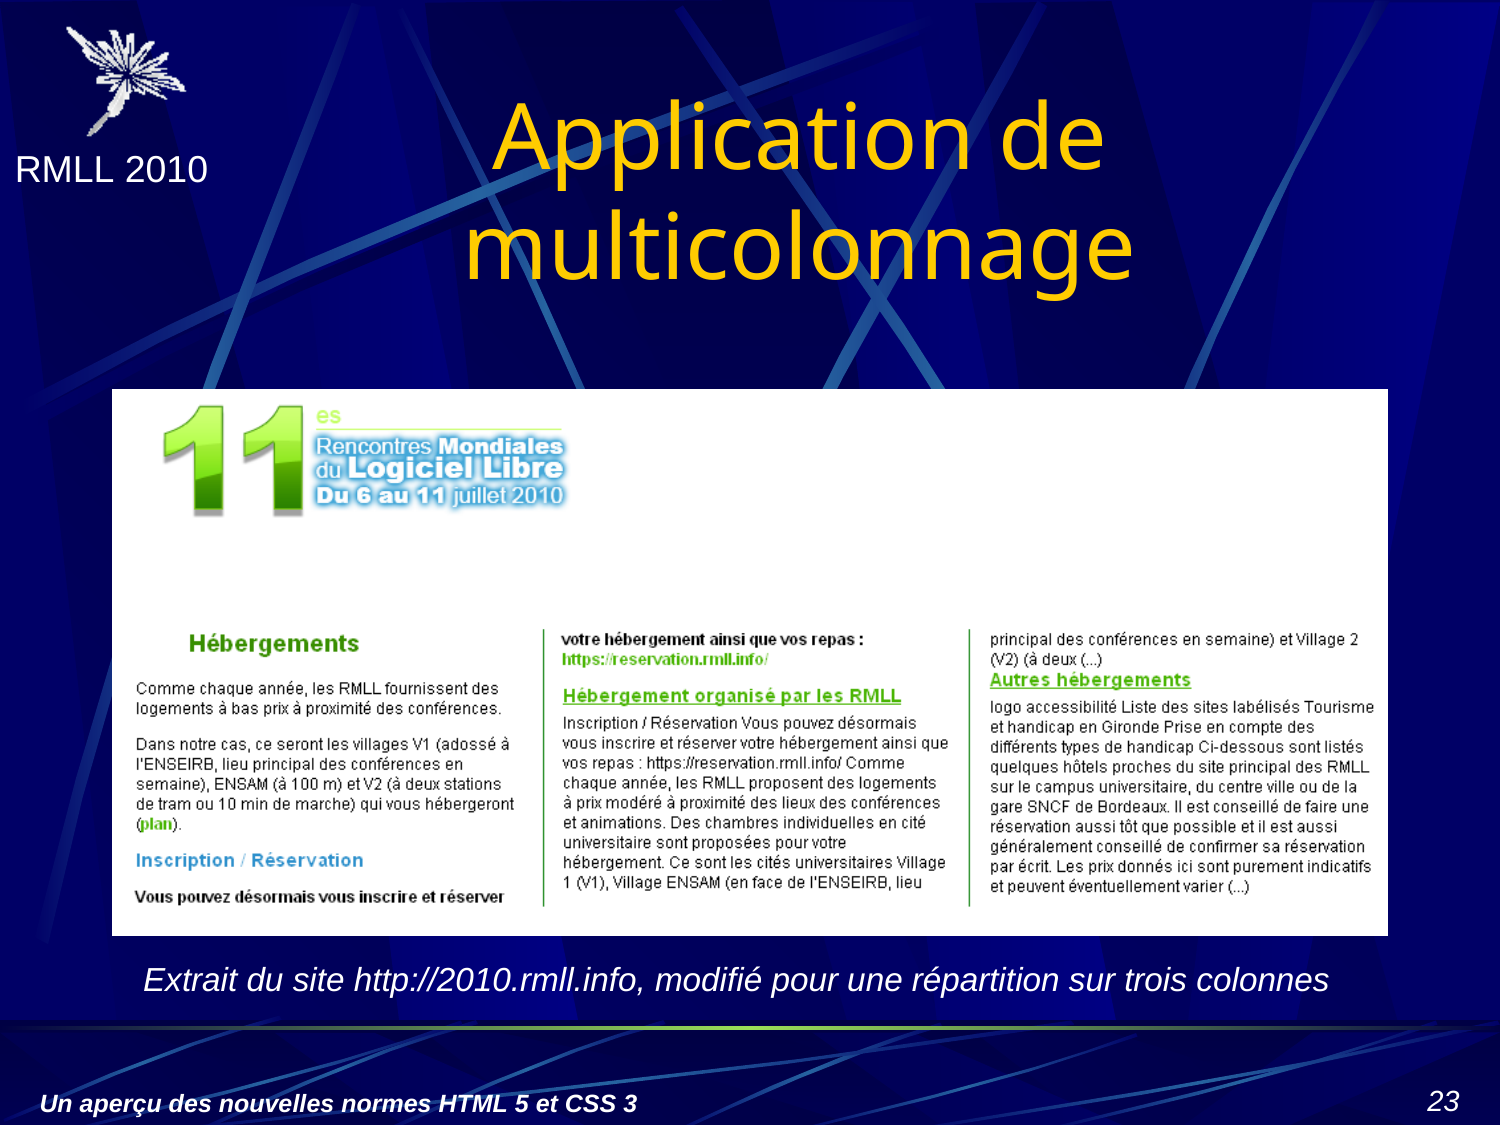

# Application de multicolonnage
Extrait du site http://2010.rmll.info, modifié pour une répartition sur trois colonnes